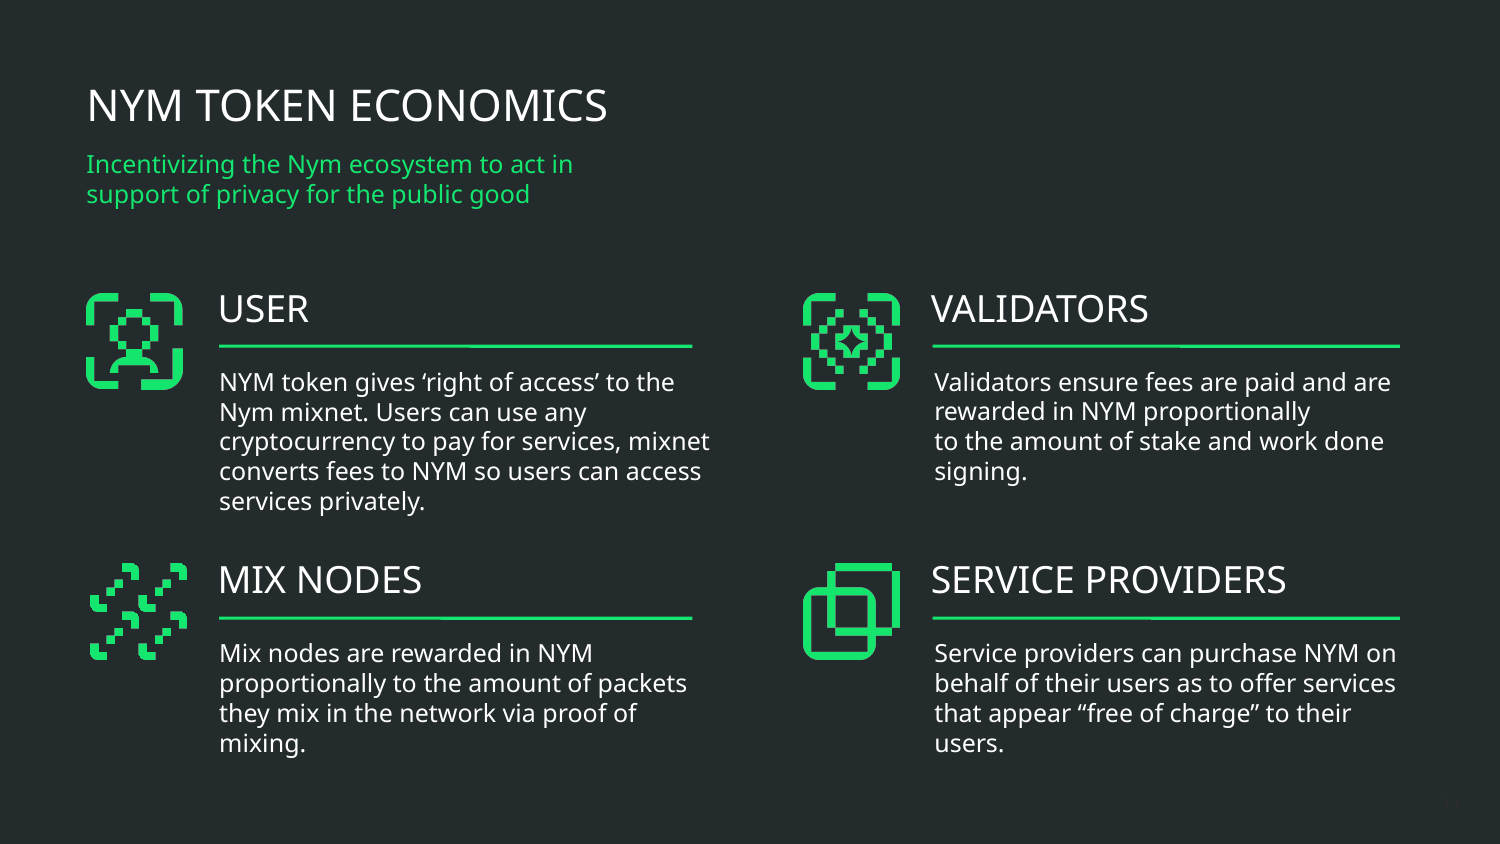

NYM TOKEN ECONOMICS
Incentivizing the Nym ecosystem to act in support of privacy for the public good
USER
VALIDATORS
NYM token gives ‘right of access’ to the Nym mixnet. Users can use any cryptocurrency to pay for services, mixnet converts fees to NYM so users can access services privately.
Validators ensure fees are paid and are rewarded in NYM proportionally
to the amount of stake and work done signing.
MIX NODES
SERVICE PROVIDERS
Mix nodes are rewarded in NYM proportionally to the amount of packets they mix in the network via proof of mixing.
Service providers can purchase NYM on behalf of their users as to offer services that appear “free of charge” to their users.